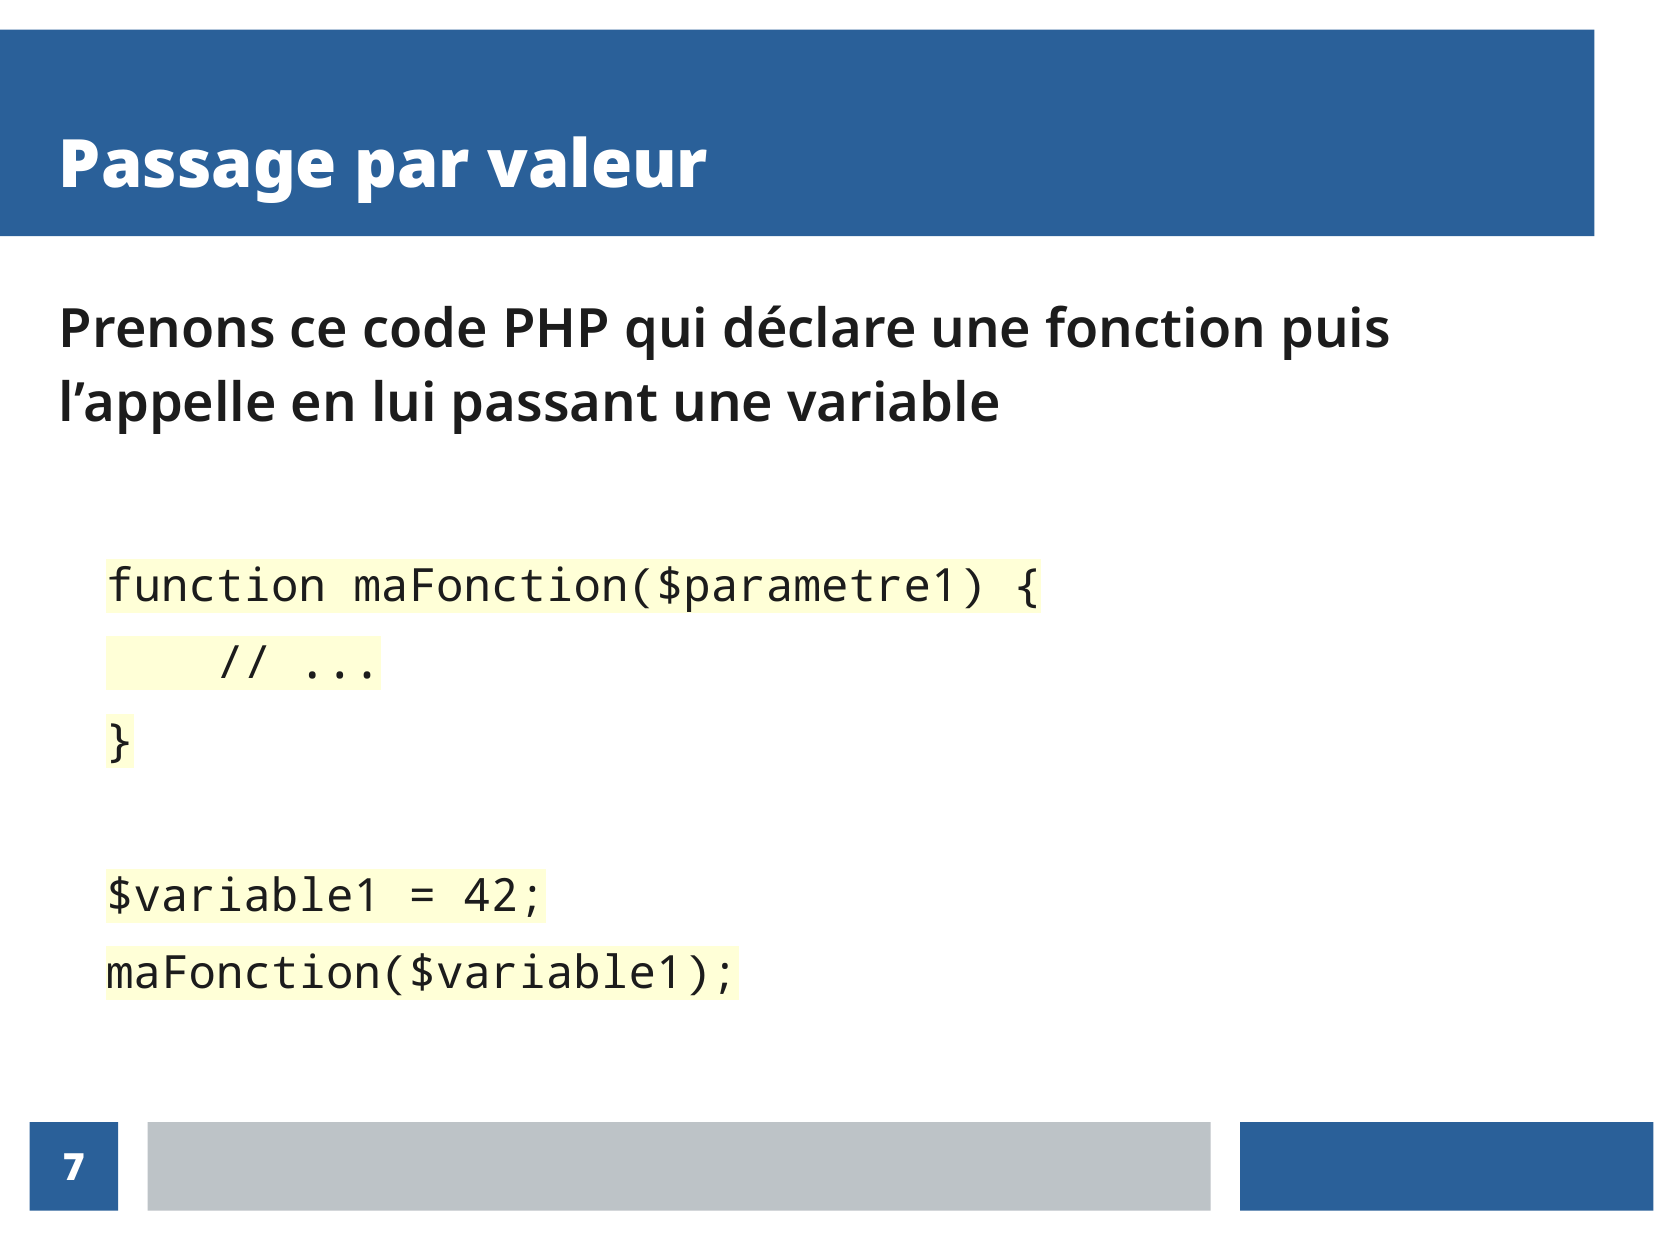

# Passage par valeur
Prenons ce code PHP qui déclare une fonction puis l’appelle en lui passant une variable
function maFonction($parametre1) {
 // ...
}
$variable1 = 42;
maFonction($variable1);
7